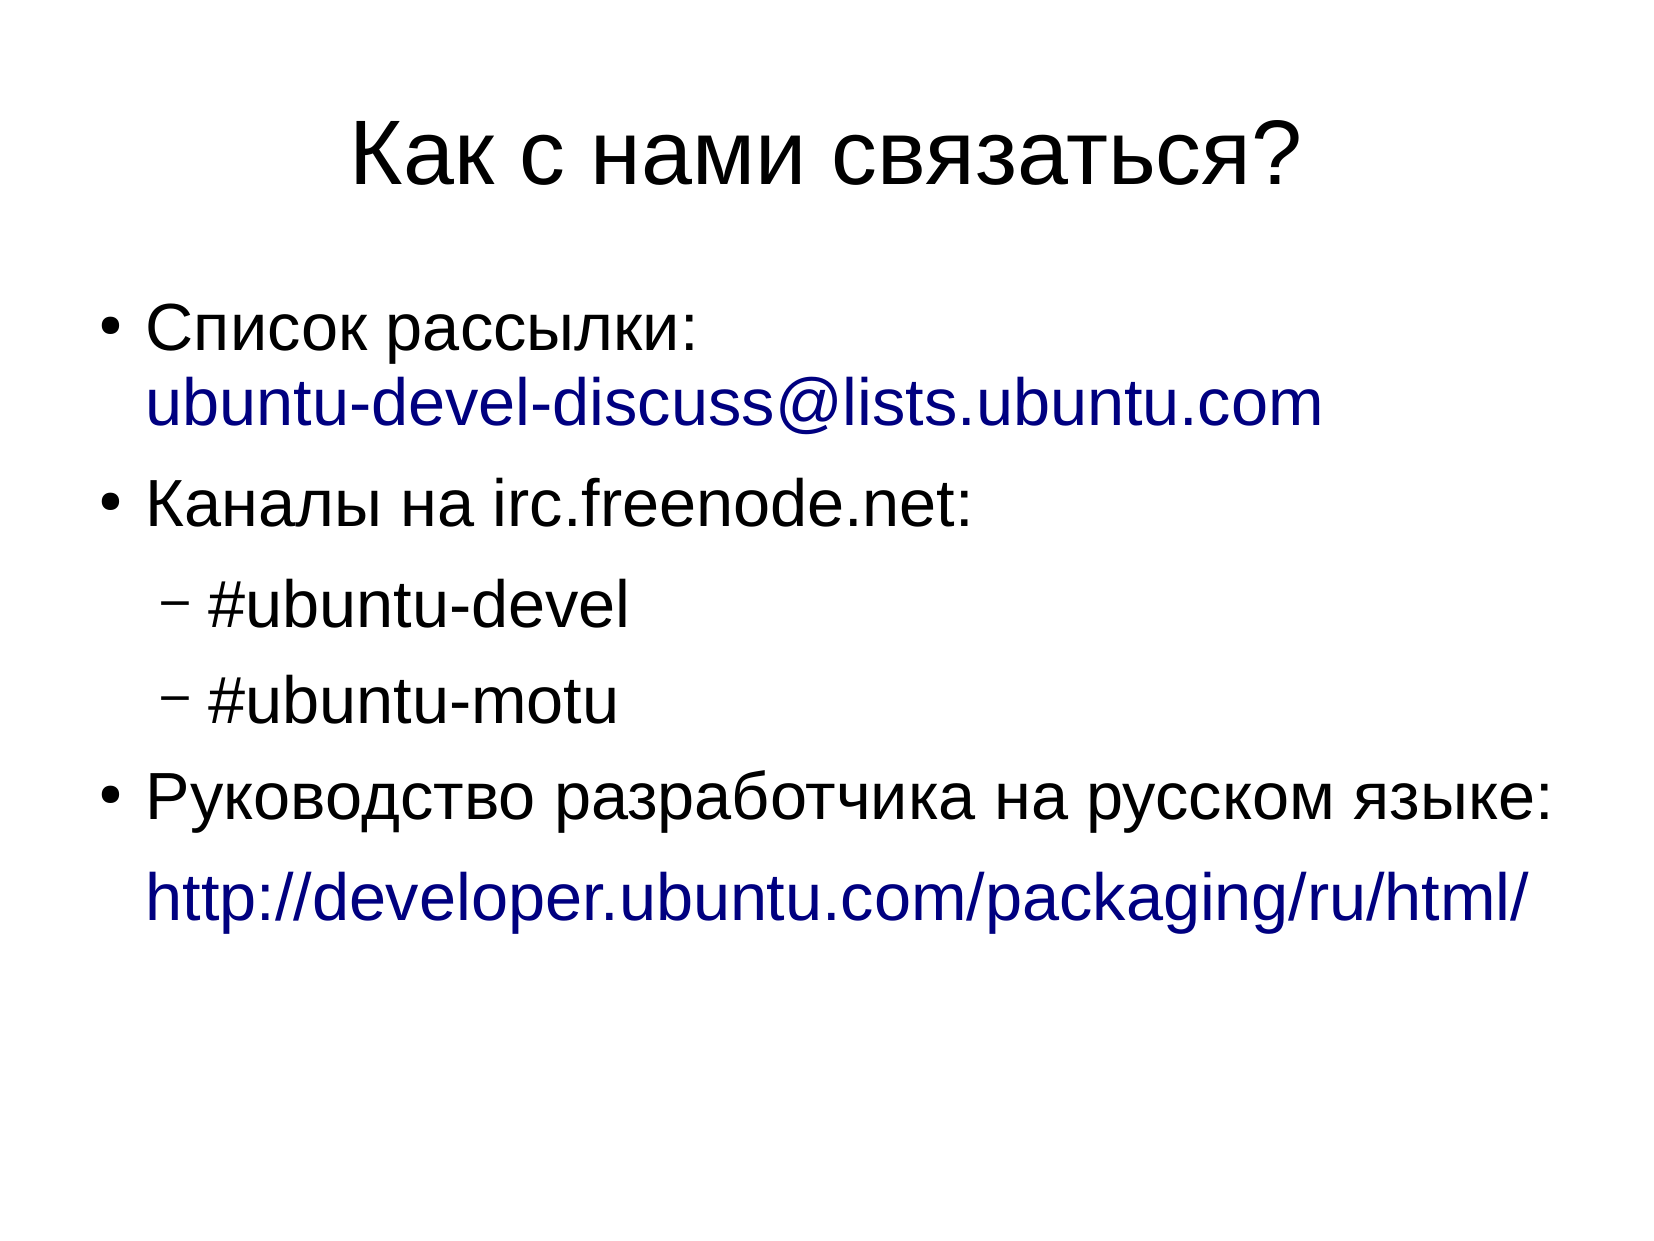

# Как с нами связаться?
Список рассылки: ubuntu-devel-discuss@lists.ubuntu.com
Каналы на irc.freenode.net:
#ubuntu-devel
#ubuntu-motu
Руководство разработчика на русском языке:
http://developer.ubuntu.com/packaging/ru/html/